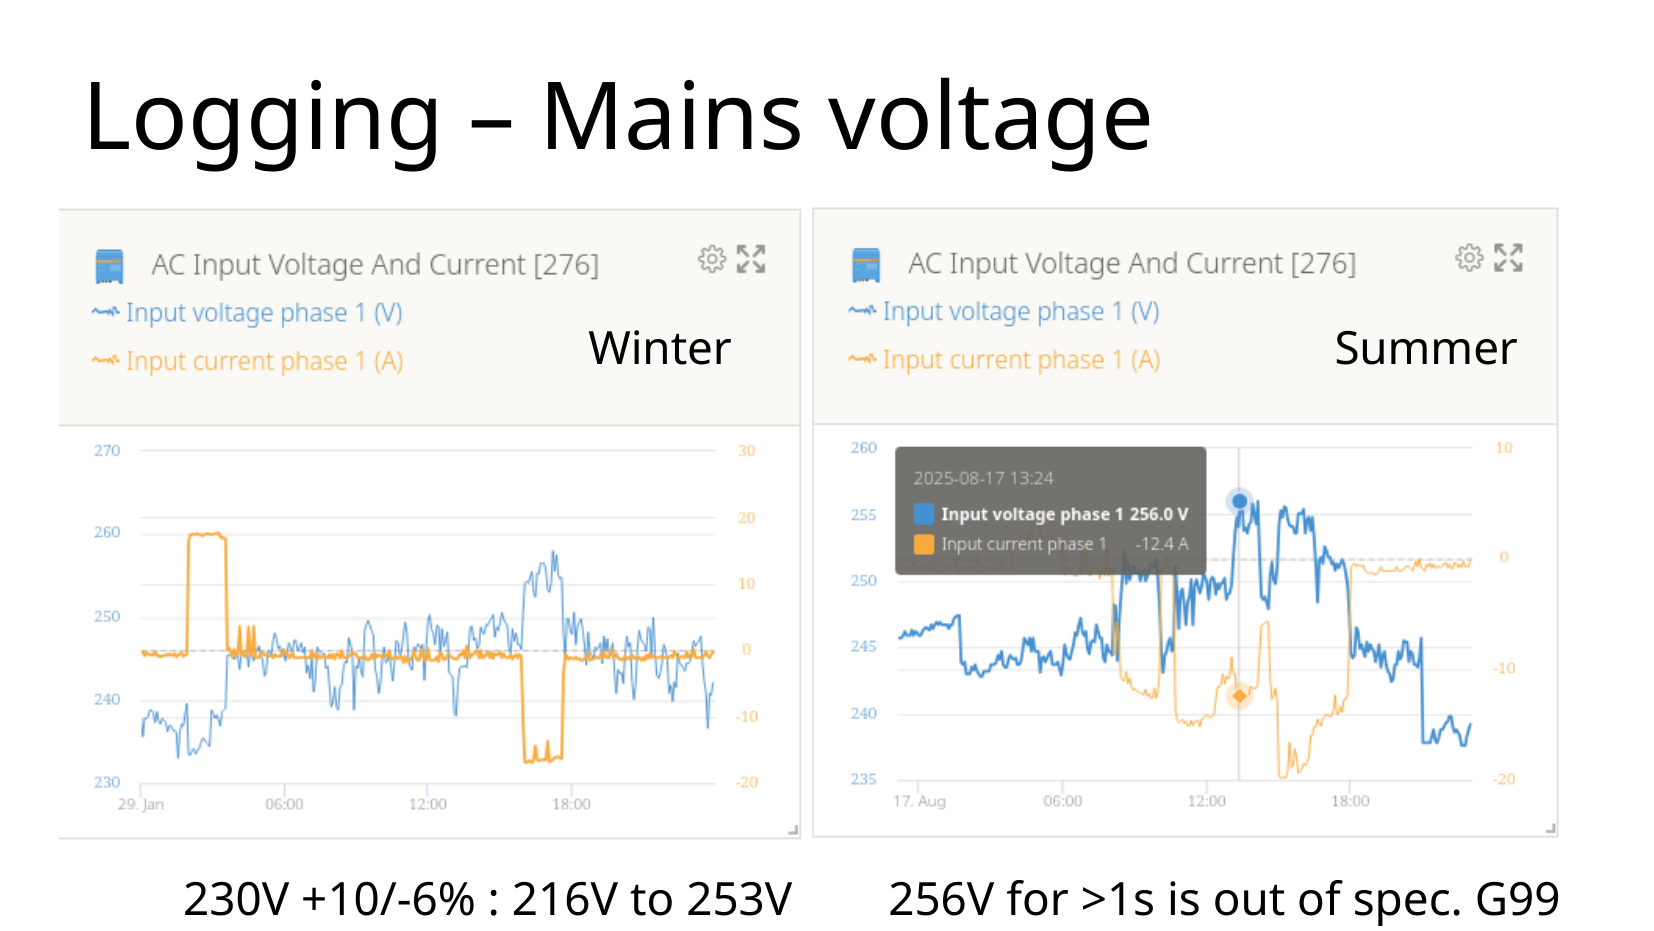

# Logging – Mains voltage
Winter
Summer
230V +10/-6% : 216V to 253V 256V for >1s is out of spec. G99